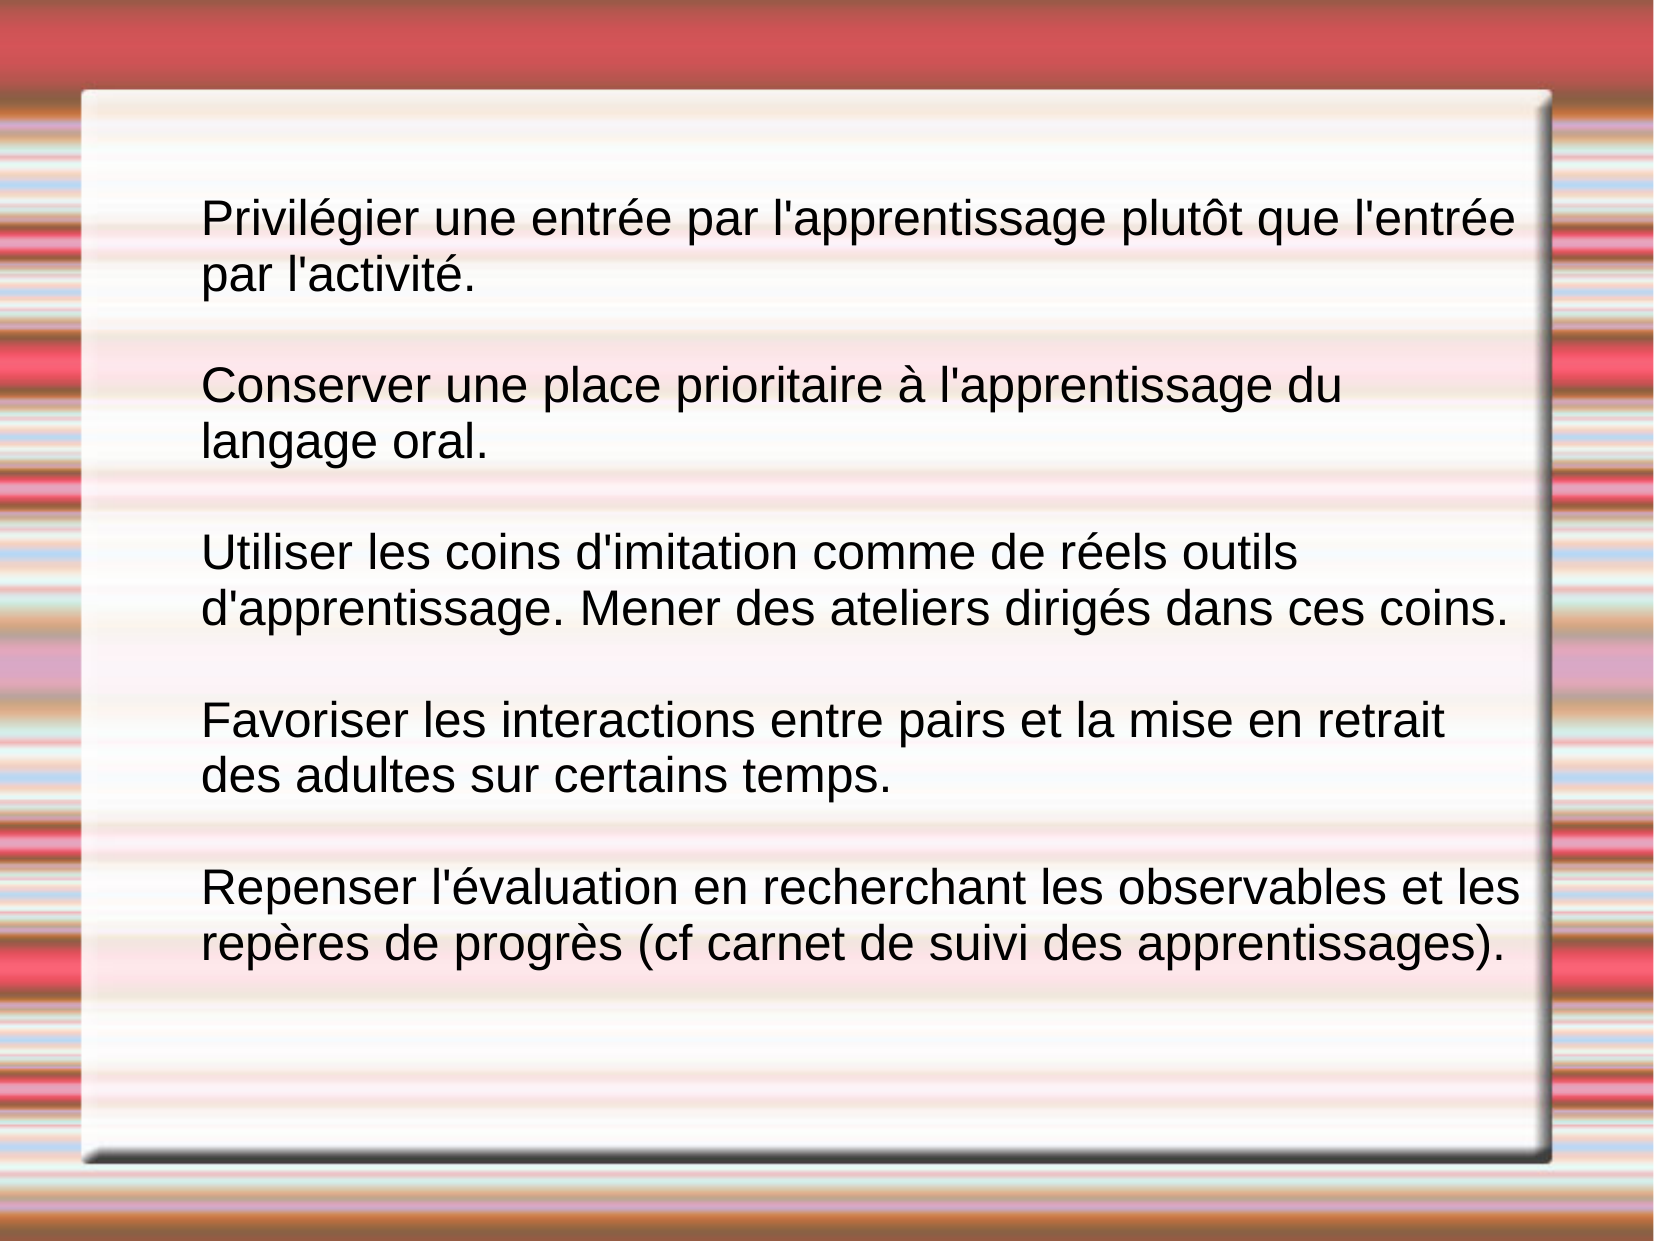

# Privilégier une entrée par l'apprentissage plutôt que l'entrée par l'activité.
Conserver une place prioritaire à l'apprentissage du
langage oral.
Utiliser les coins d'imitation comme de réels outils d'apprentissage. Mener des ateliers dirigés dans ces coins.
Favoriser les interactions entre pairs et la mise en retrait des adultes sur certains temps.
Repenser l'évaluation en recherchant les observables et les repères de progrès (cf carnet de suivi des apprentissages).